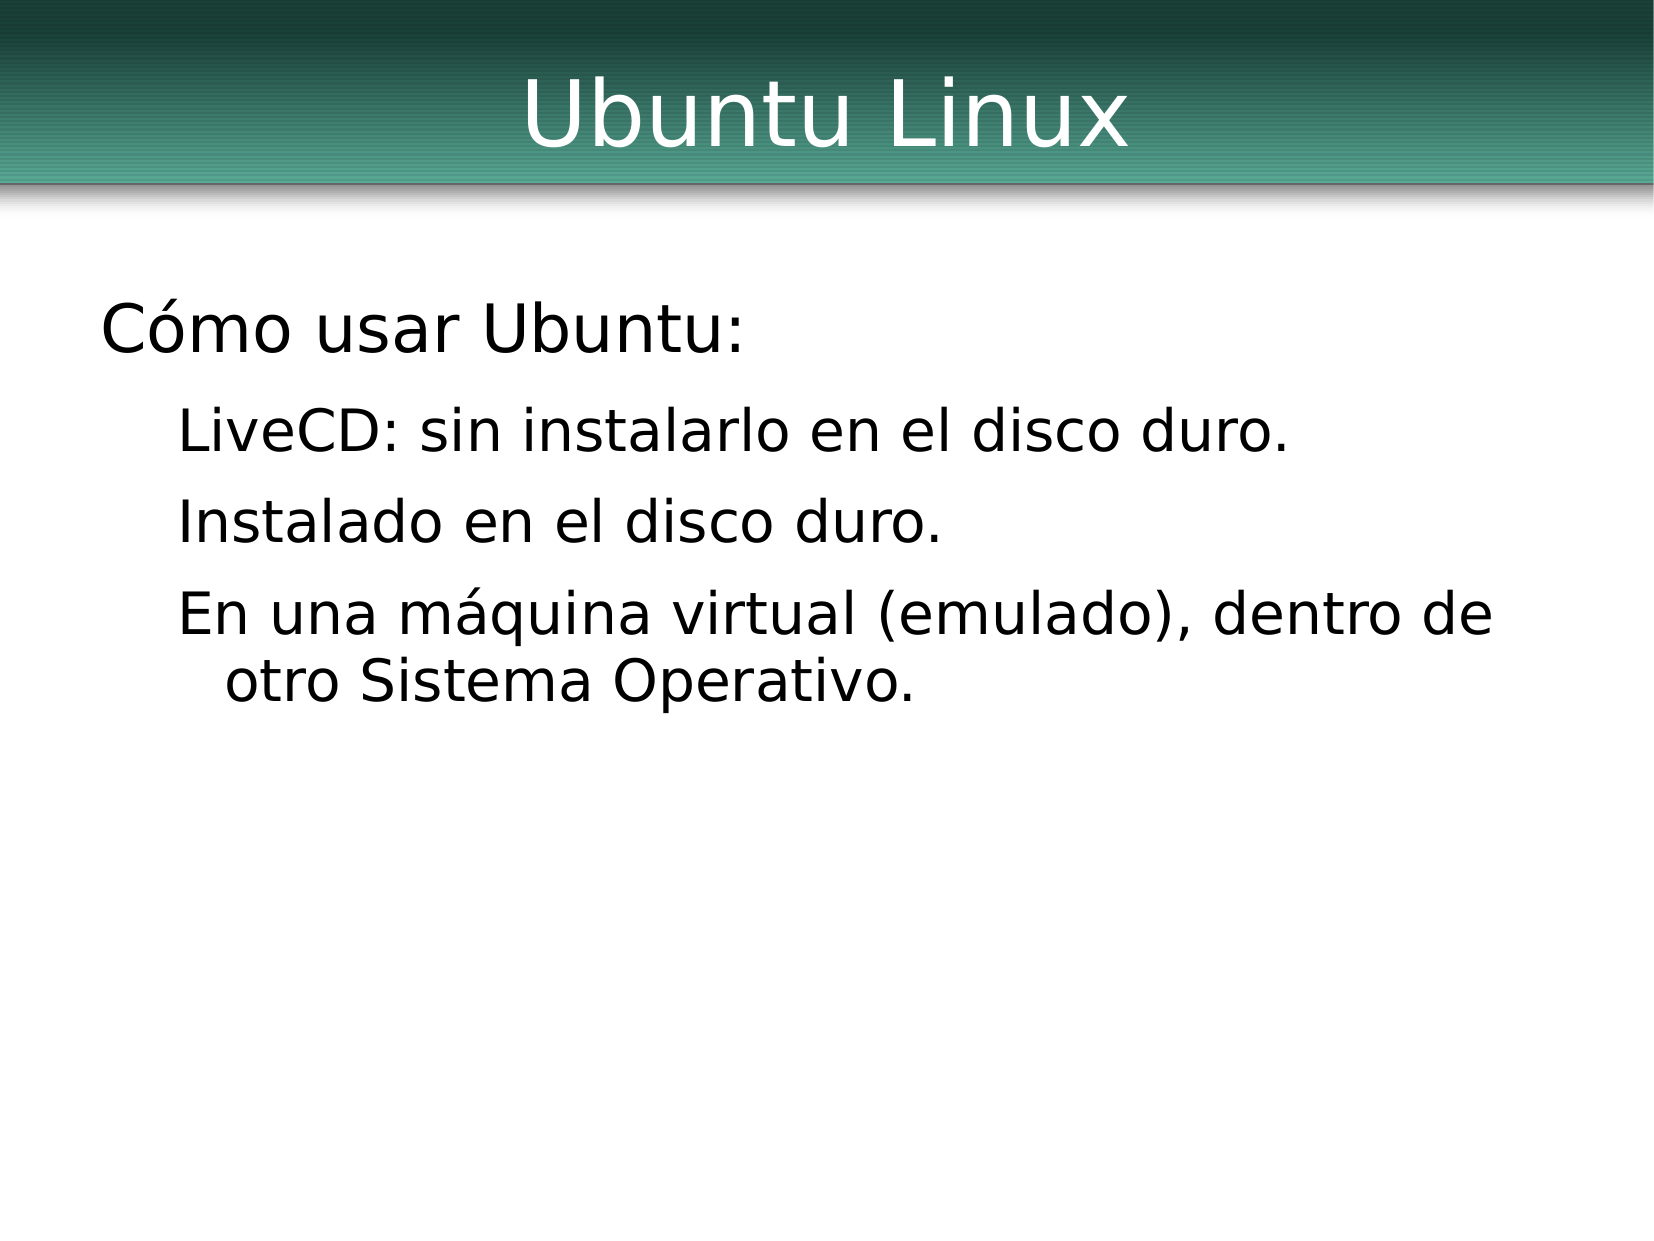

# Ubuntu Linux
Cómo usar Ubuntu:
LiveCD: sin instalarlo en el disco duro.
Instalado en el disco duro.
En una máquina virtual (emulado), dentro de otro Sistema Operativo.